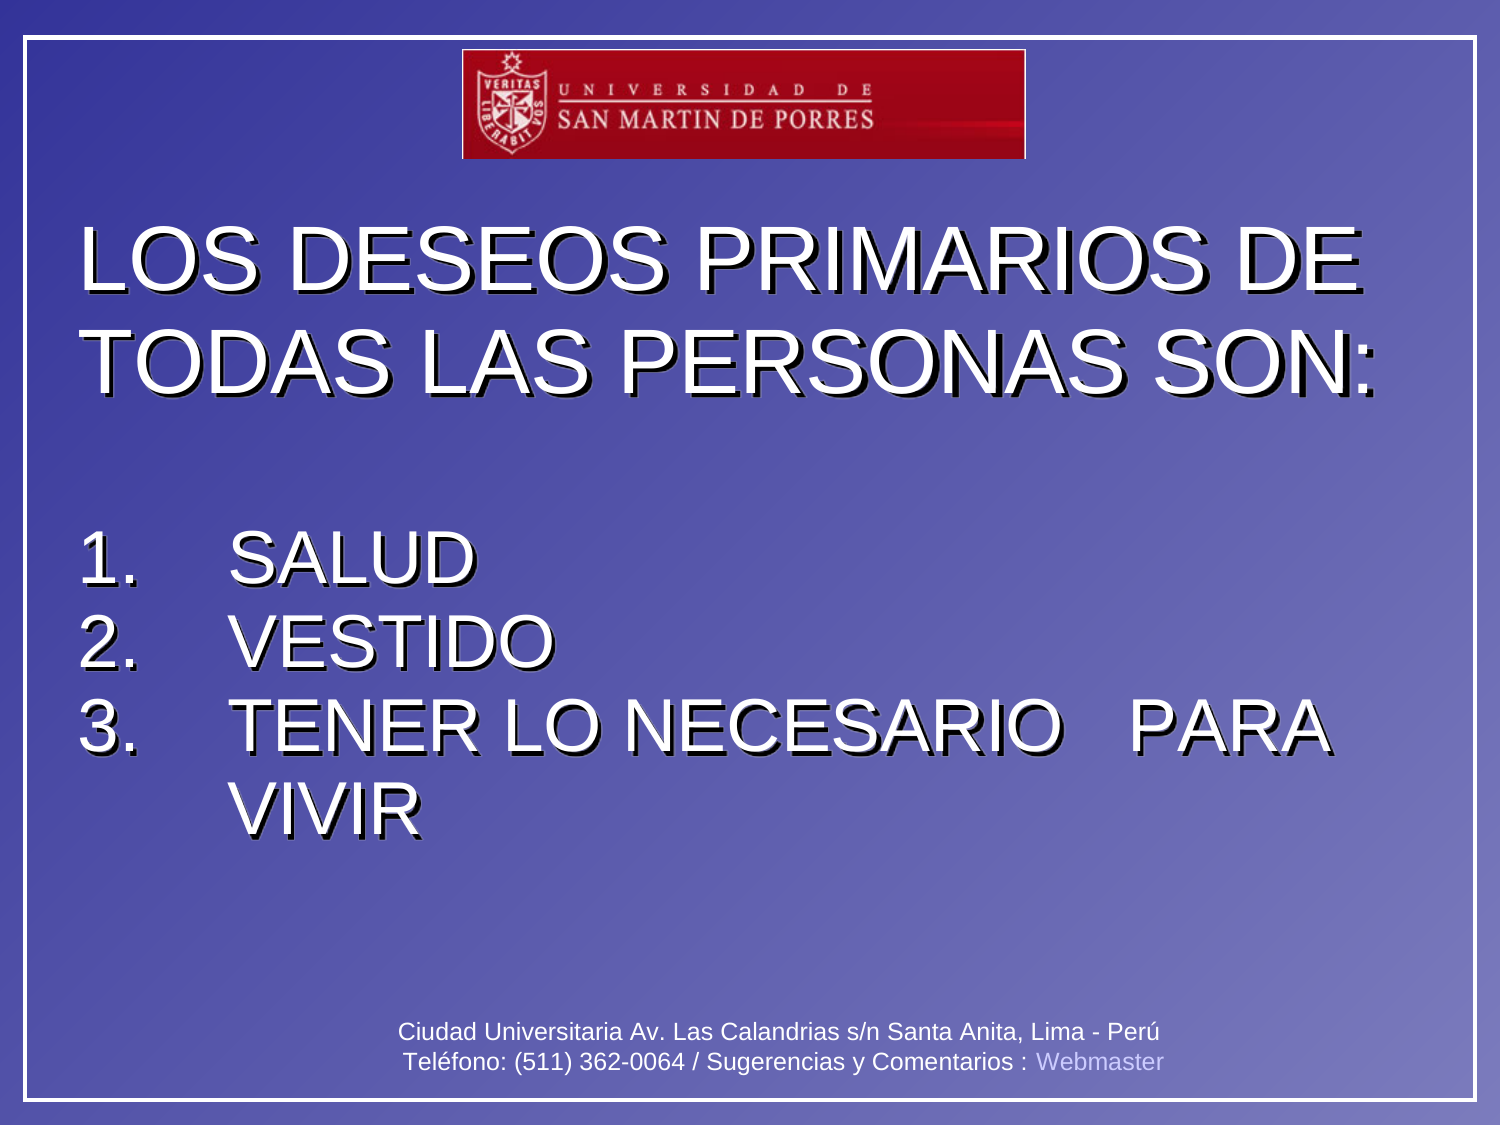

# LOS DESEOS PRIMARIOS DE TODAS LAS PERSONAS SON: 1. 	SALUD 2. 	VESTIDO 3.	TENER LO NECESARIO 	PARA 	VIVIR